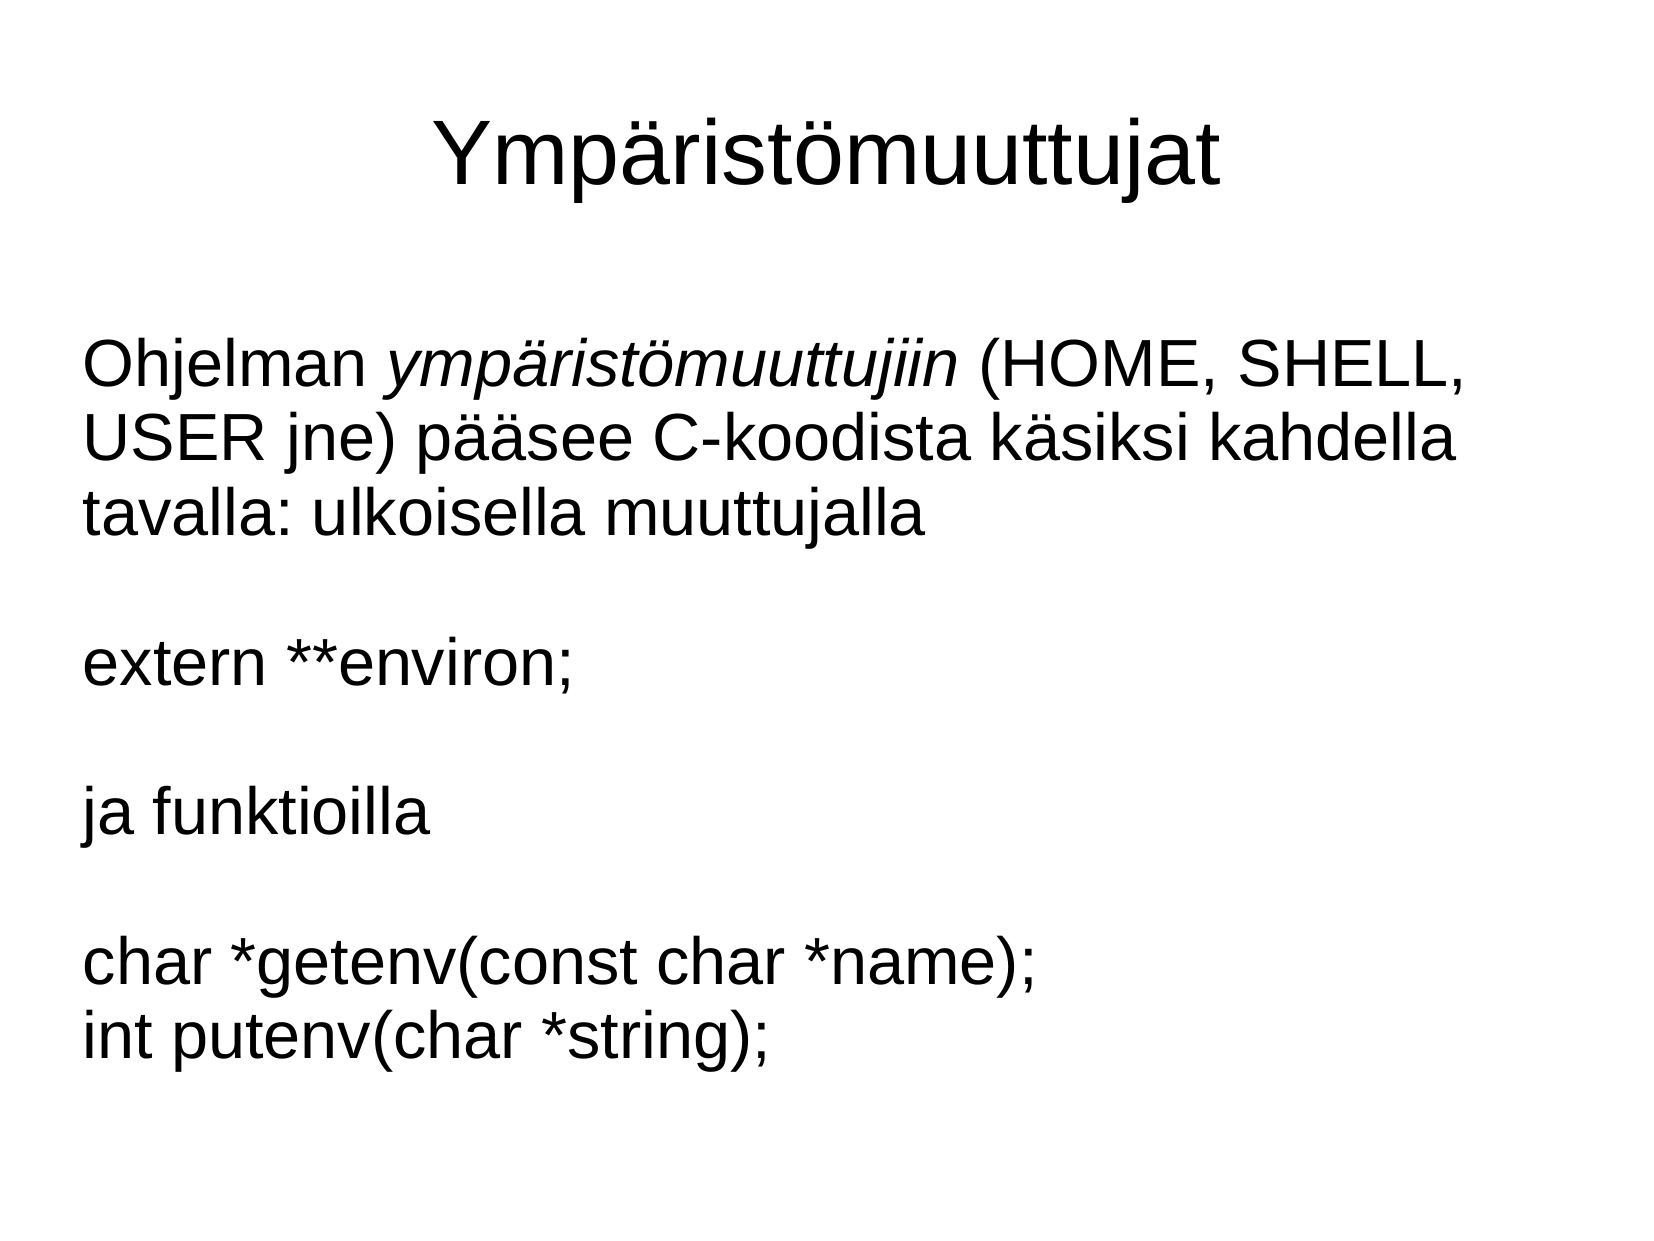

# Ympäristömuuttujat
Ohjelman ympäristömuuttujiin (HOME, SHELL, USER jne) pääsee C-koodista käsiksi kahdella tavalla: ulkoisella muuttujalla
extern **environ;
ja funktioilla
char *getenv(const char *name);
int putenv(char *string);